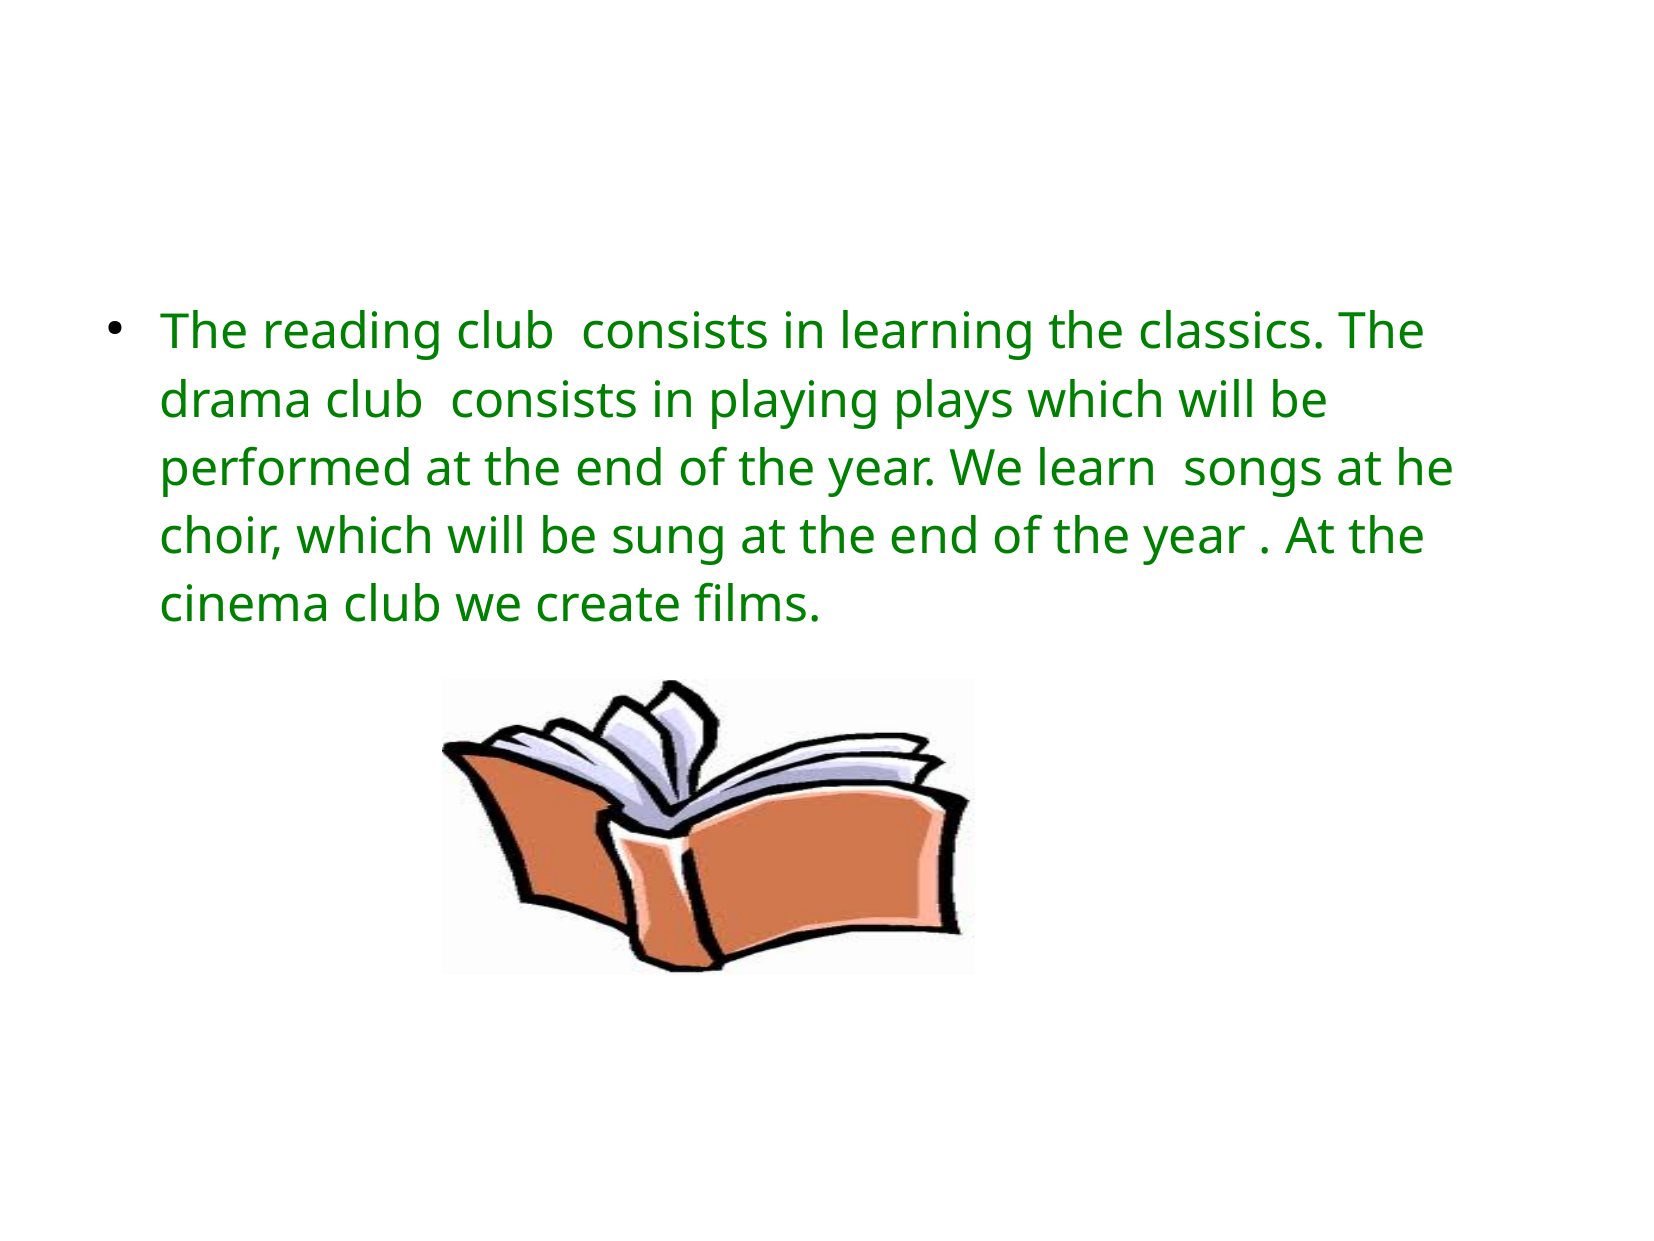

# The reading club consists in learning the classics. The drama club consists in playing plays which will be performed at the end of the year. We learn songs at he choir, which will be sung at the end of the year . At the cinema club we create films.